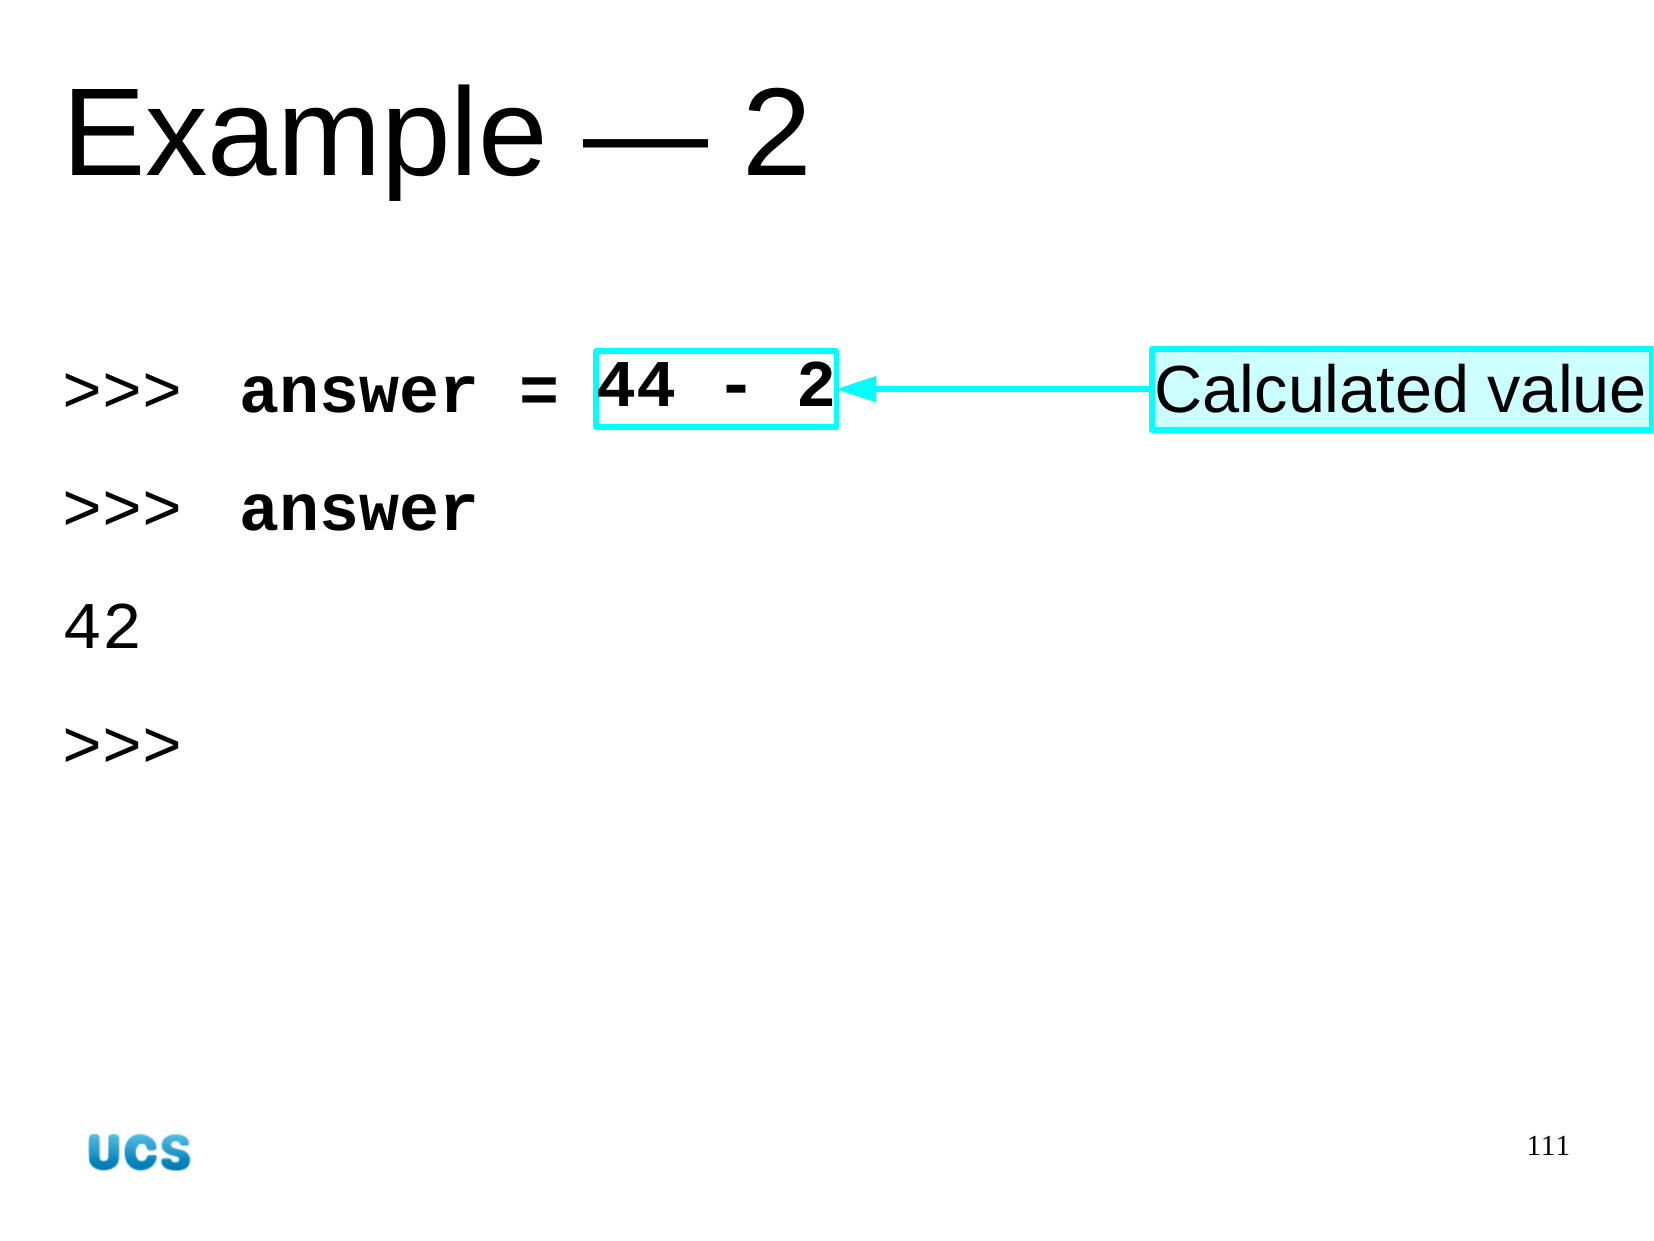

Example ― 2
Calculated value
44 - 2
>>>
answer
=
>>>
answer
42
>>>
111